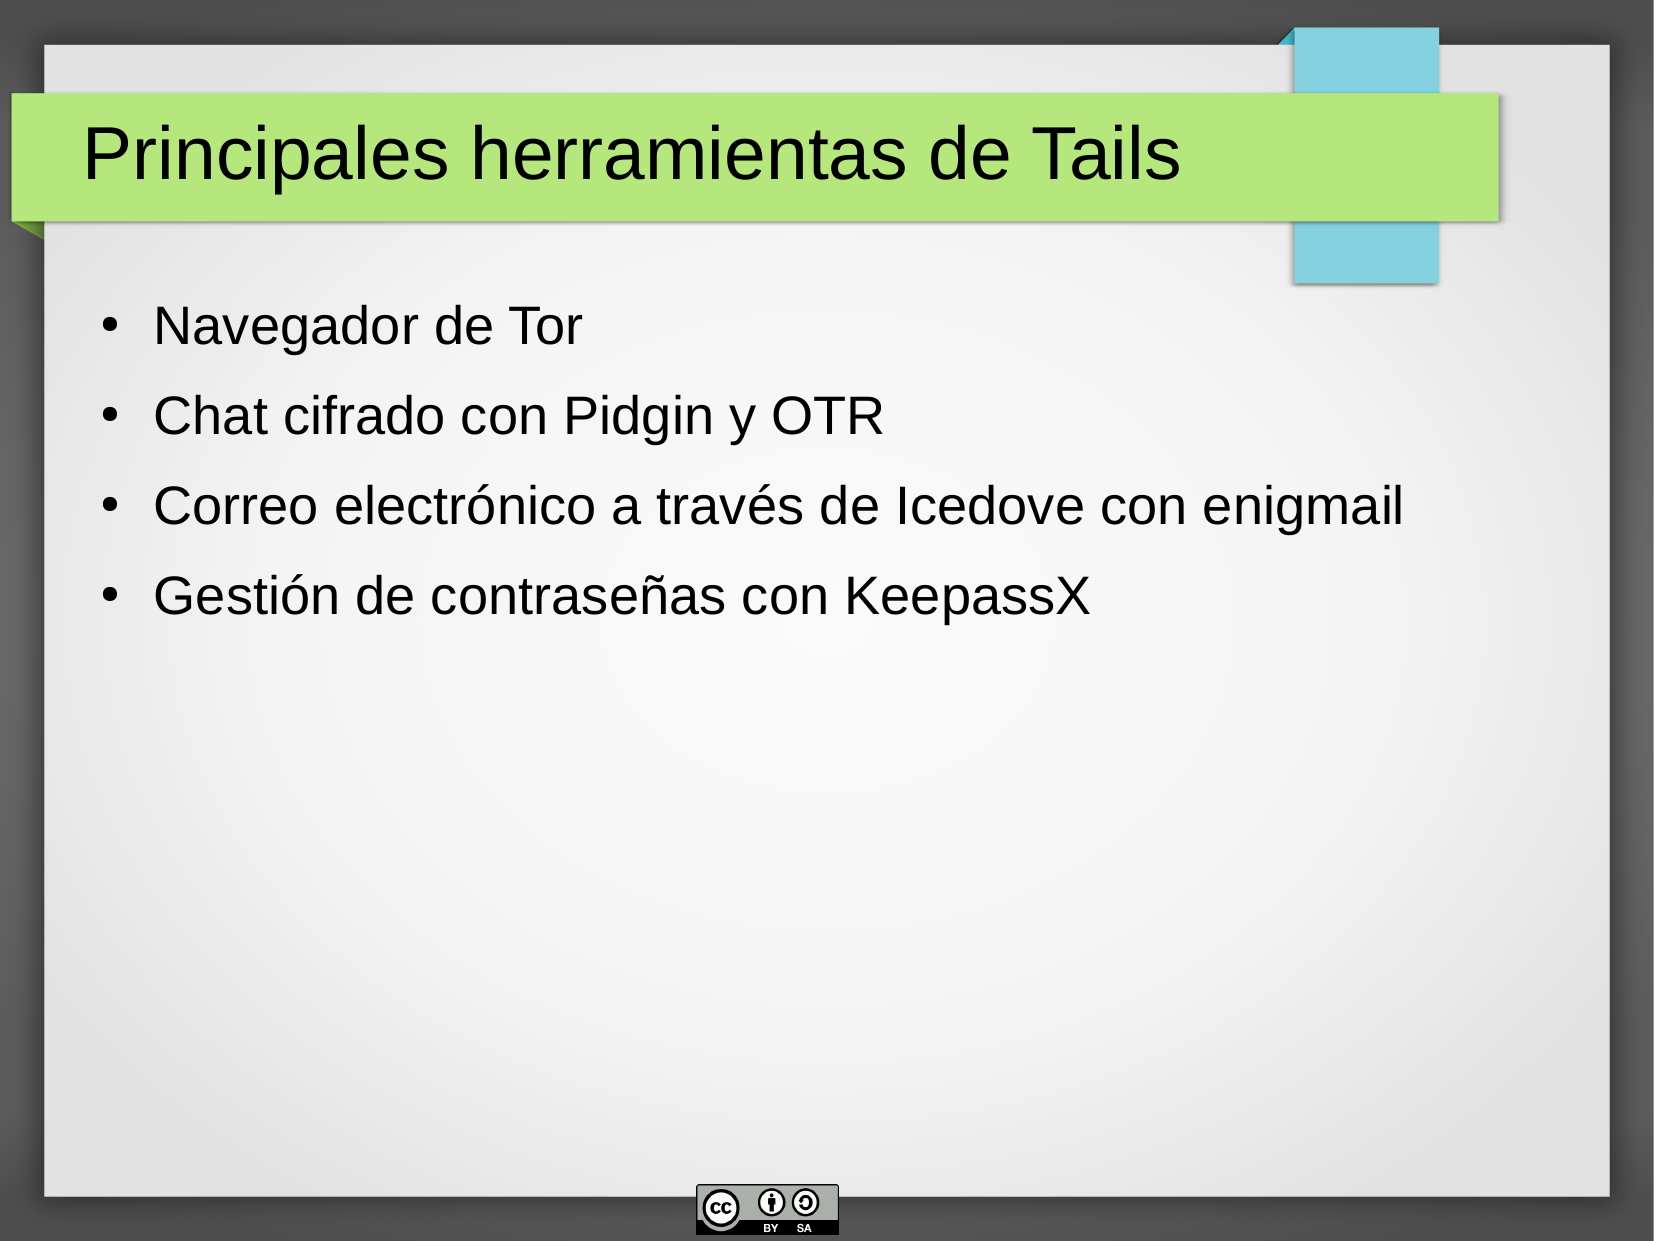

# Principales herramientas de Tails
Navegador de Tor
Chat cifrado con Pidgin y OTR
Correo electrónico a través de Icedove con enigmail
Gestión de contraseñas con KeepassX